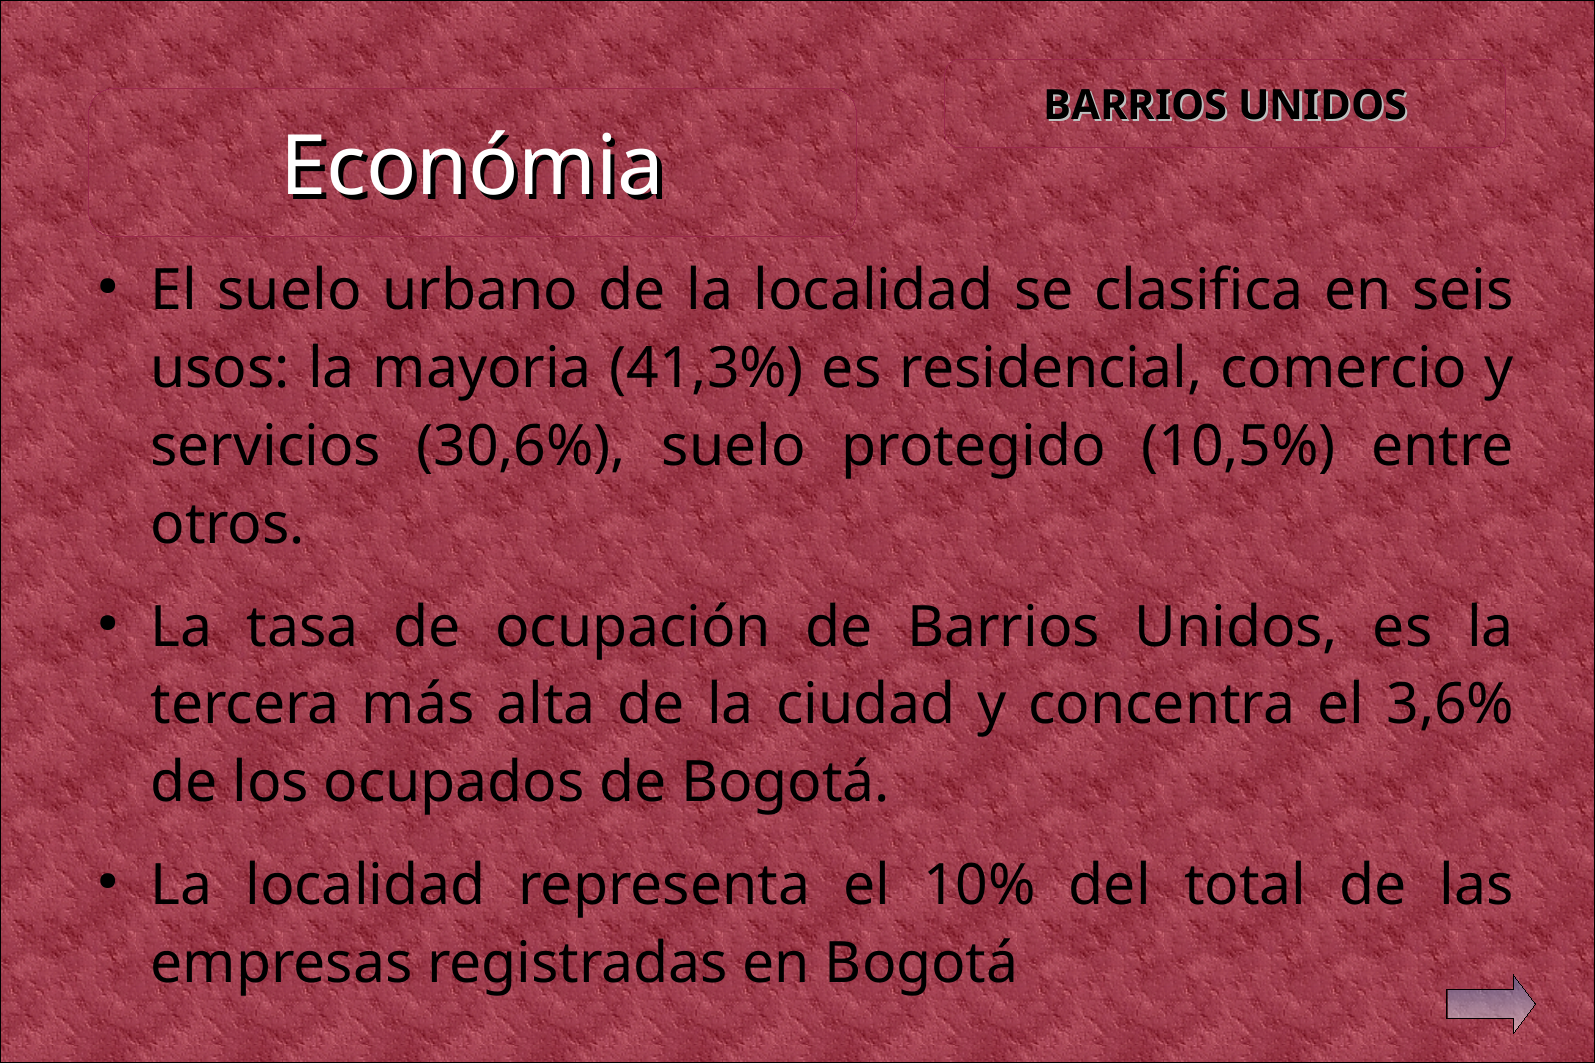

BARRIOS UNIDOS
Económia
# El suelo urbano de la localidad se clasifica en seis usos: la mayoria (41,3%) es residencial, comercio y servicios (30,6%), suelo protegido (10,5%) entre otros.
La tasa de ocupación de Barrios Unidos, es la tercera más alta de la ciudad y concentra el 3,6% de los ocupados de Bogotá.
La localidad representa el 10% del total de las empresas registradas en Bogotá